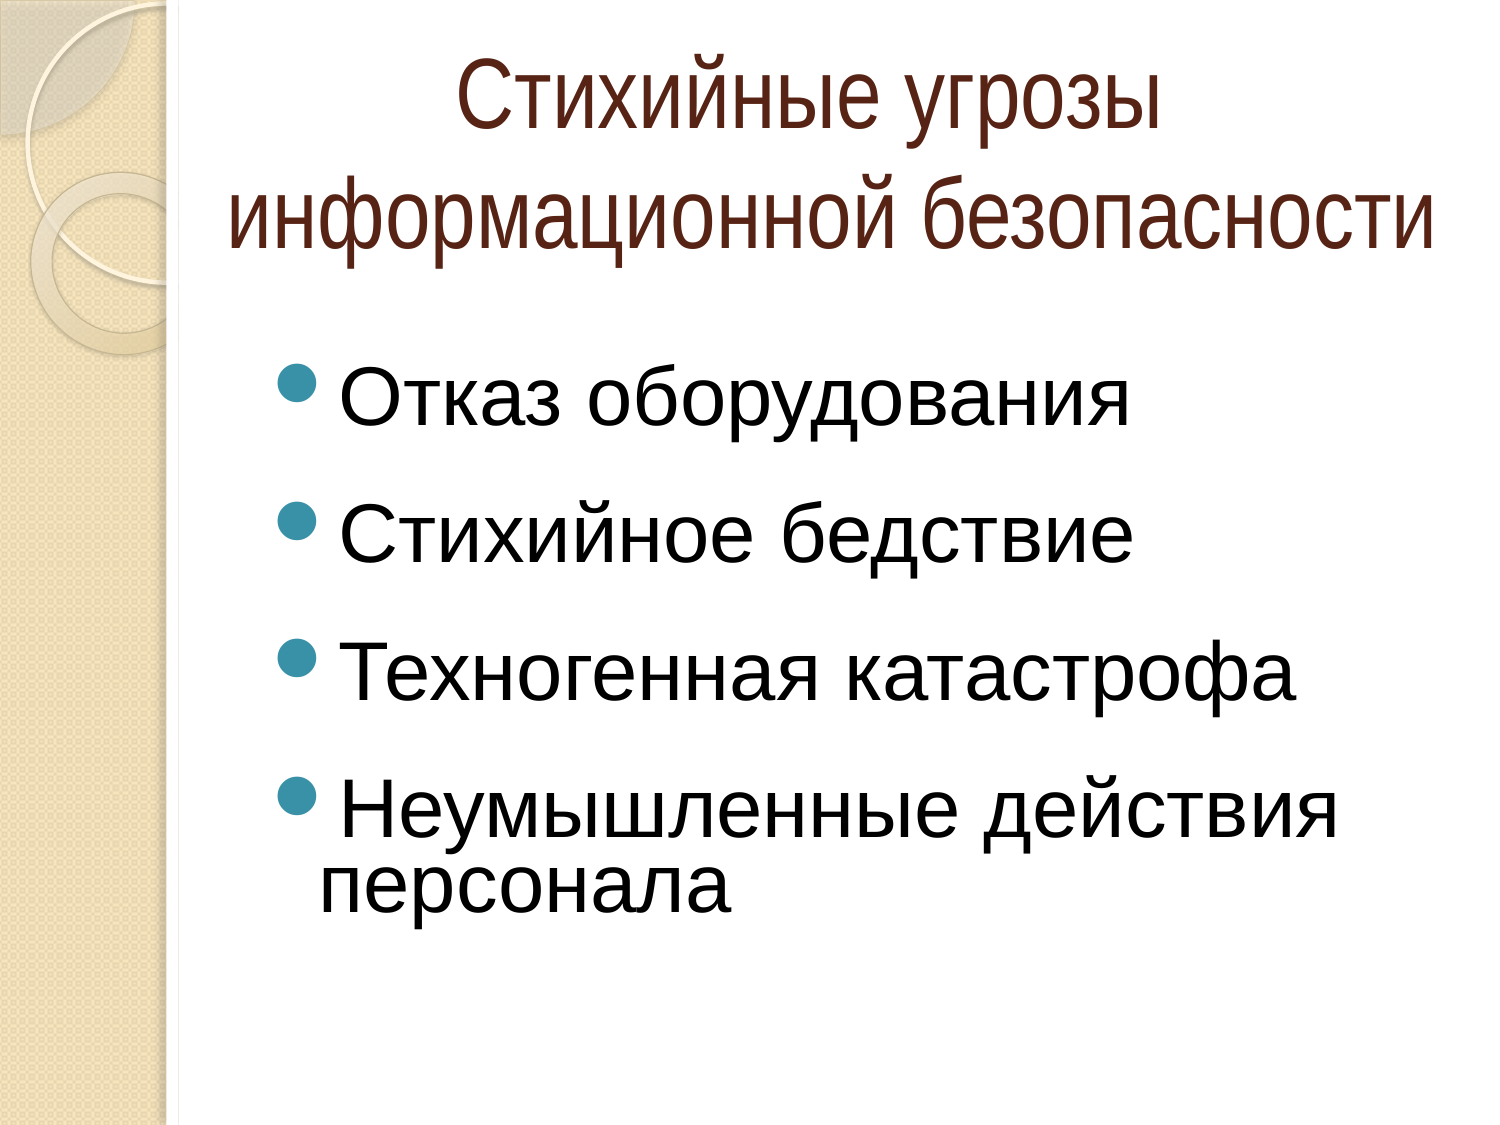

Стихийные угрозы
 информационной безопасности
# Отказ оборудования
Стихийное бедствие
Техногенная катастрофа
Неумышленные действия персонала